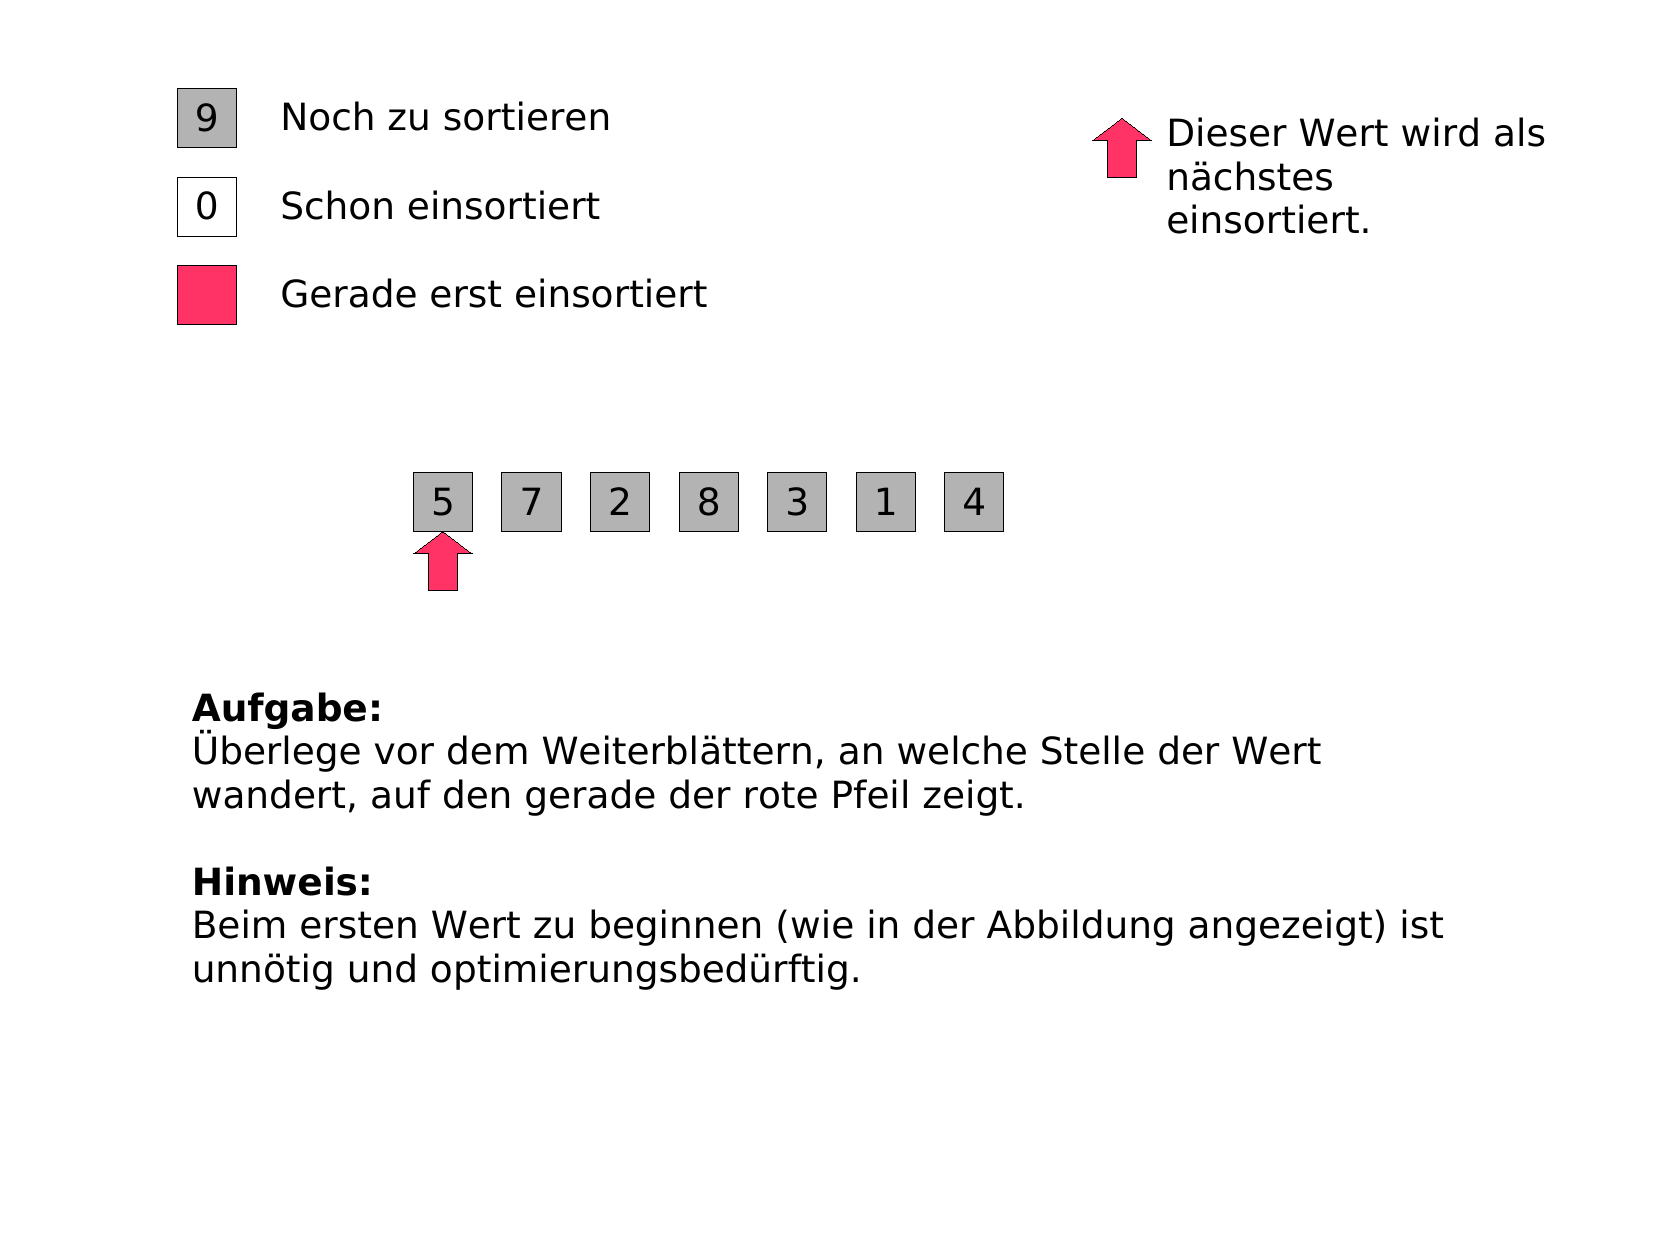

9
Noch zu sortieren
Dieser Wert wird als nächstes einsortiert.
0
Schon einsortiert
Gerade erst einsortiert
5
7
2
8
3
1
4
Aufgabe:
Überlege vor dem Weiterblättern, an welche Stelle der Wert wandert, auf den gerade der rote Pfeil zeigt.
Hinweis:
Beim ersten Wert zu beginnen (wie in der Abbildung angezeigt) ist unnötig und optimierungsbedürftig.